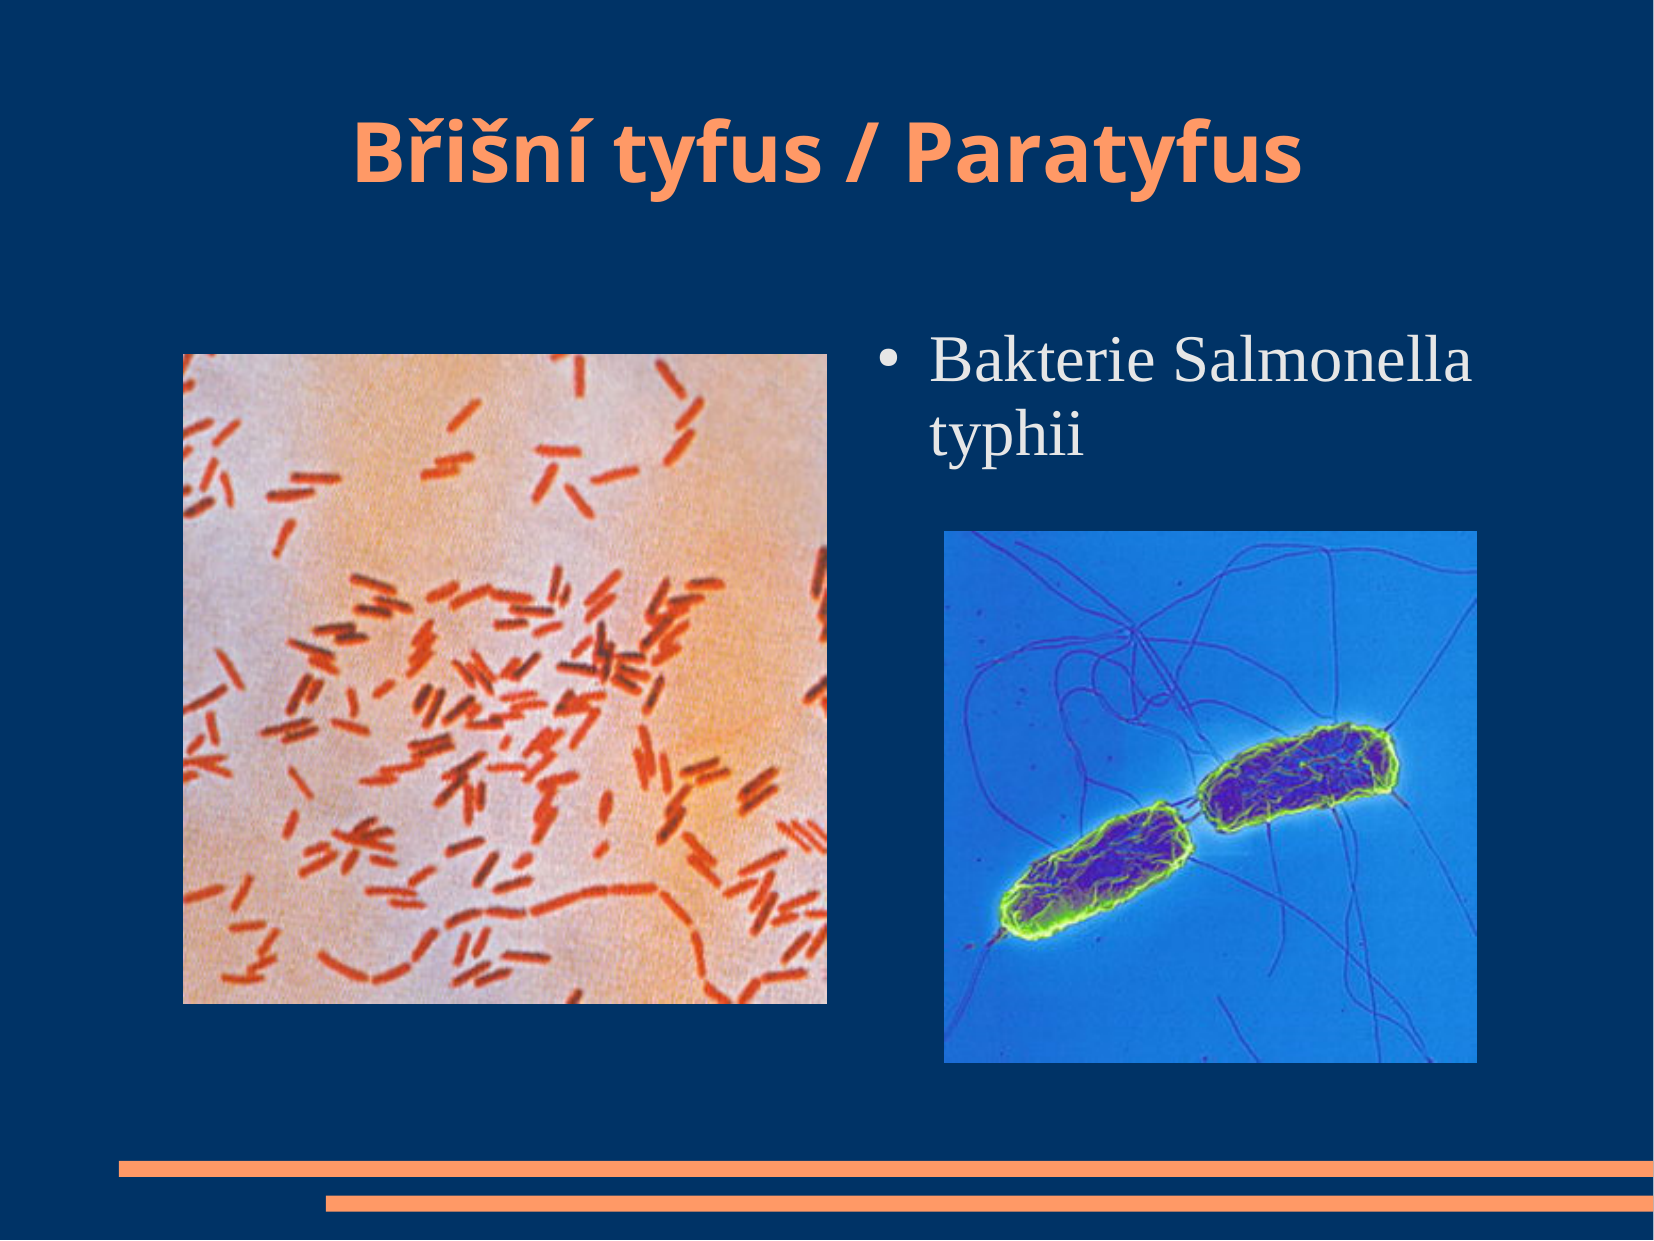

# Břišní tyfus / Paratyfus
Bakterie Salmonella typhii